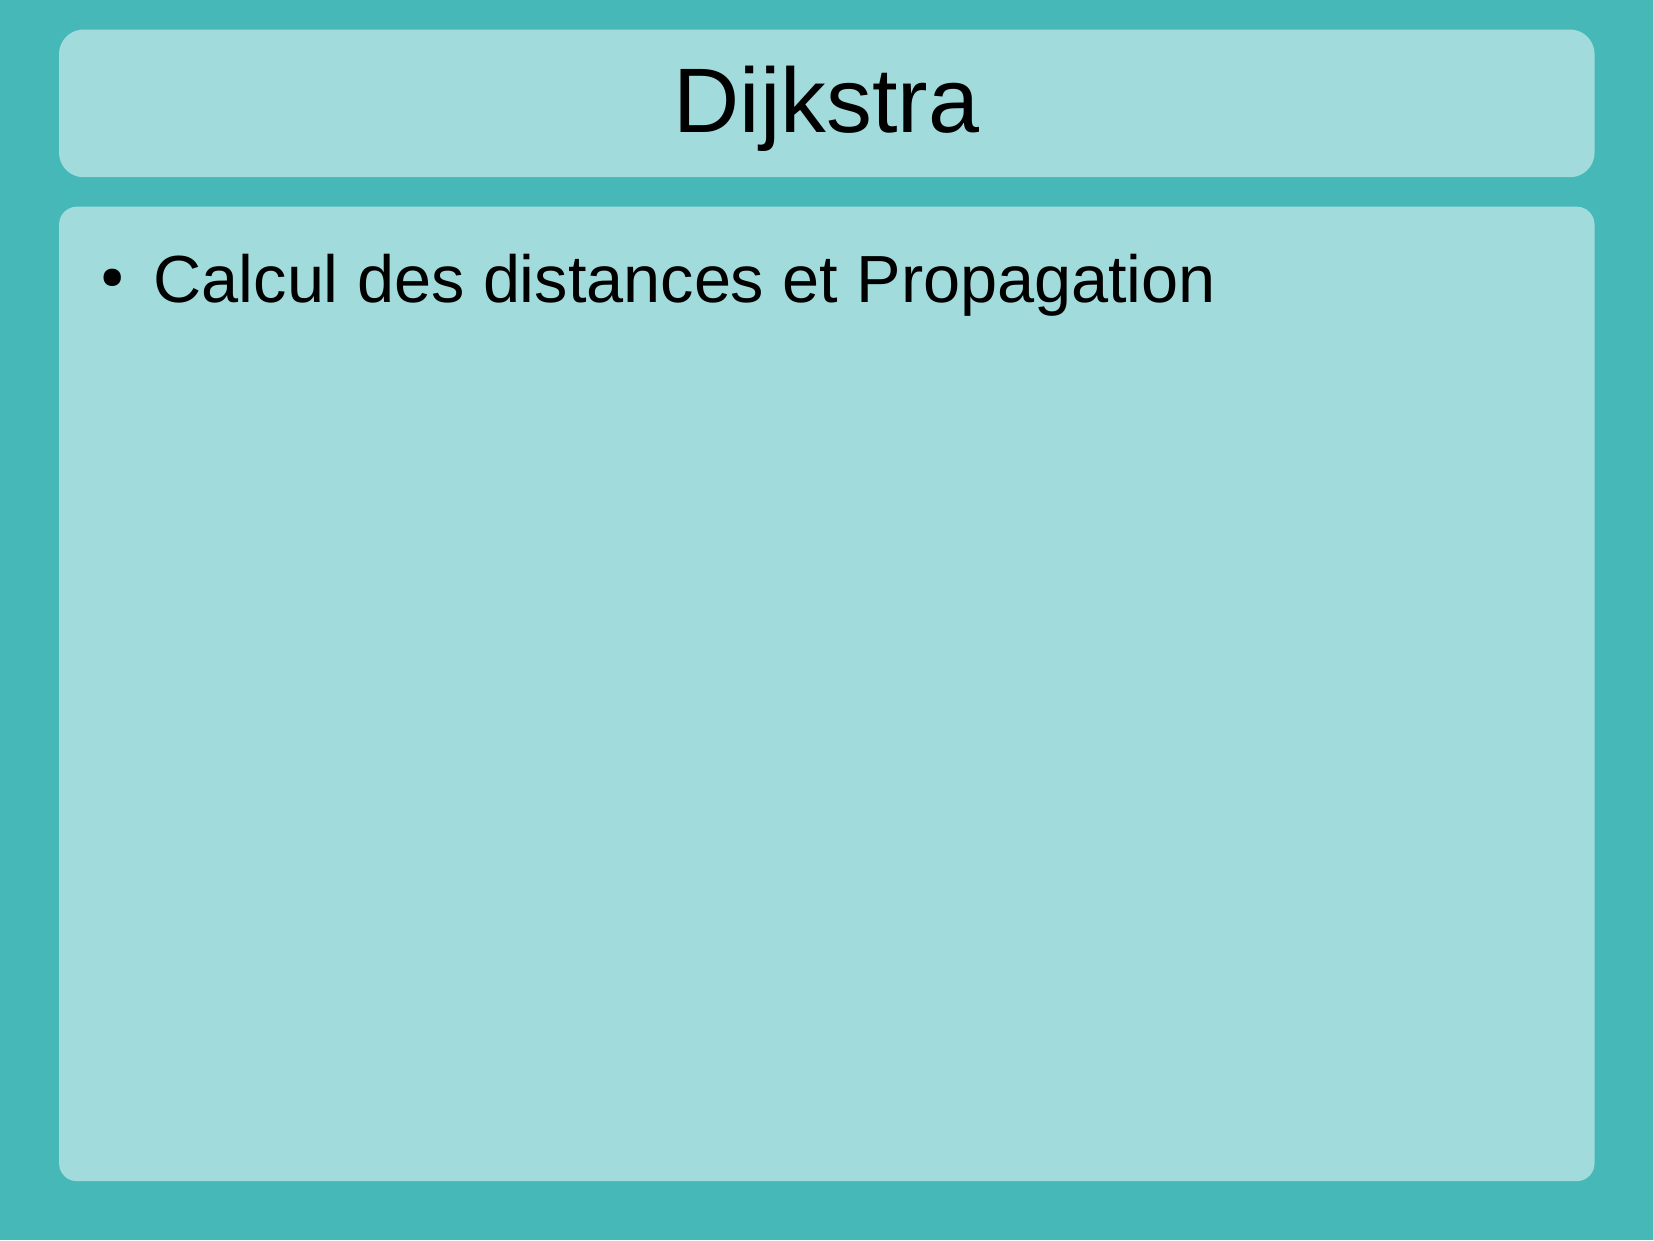

# Dijkstra
Calcul des distances et Propagation